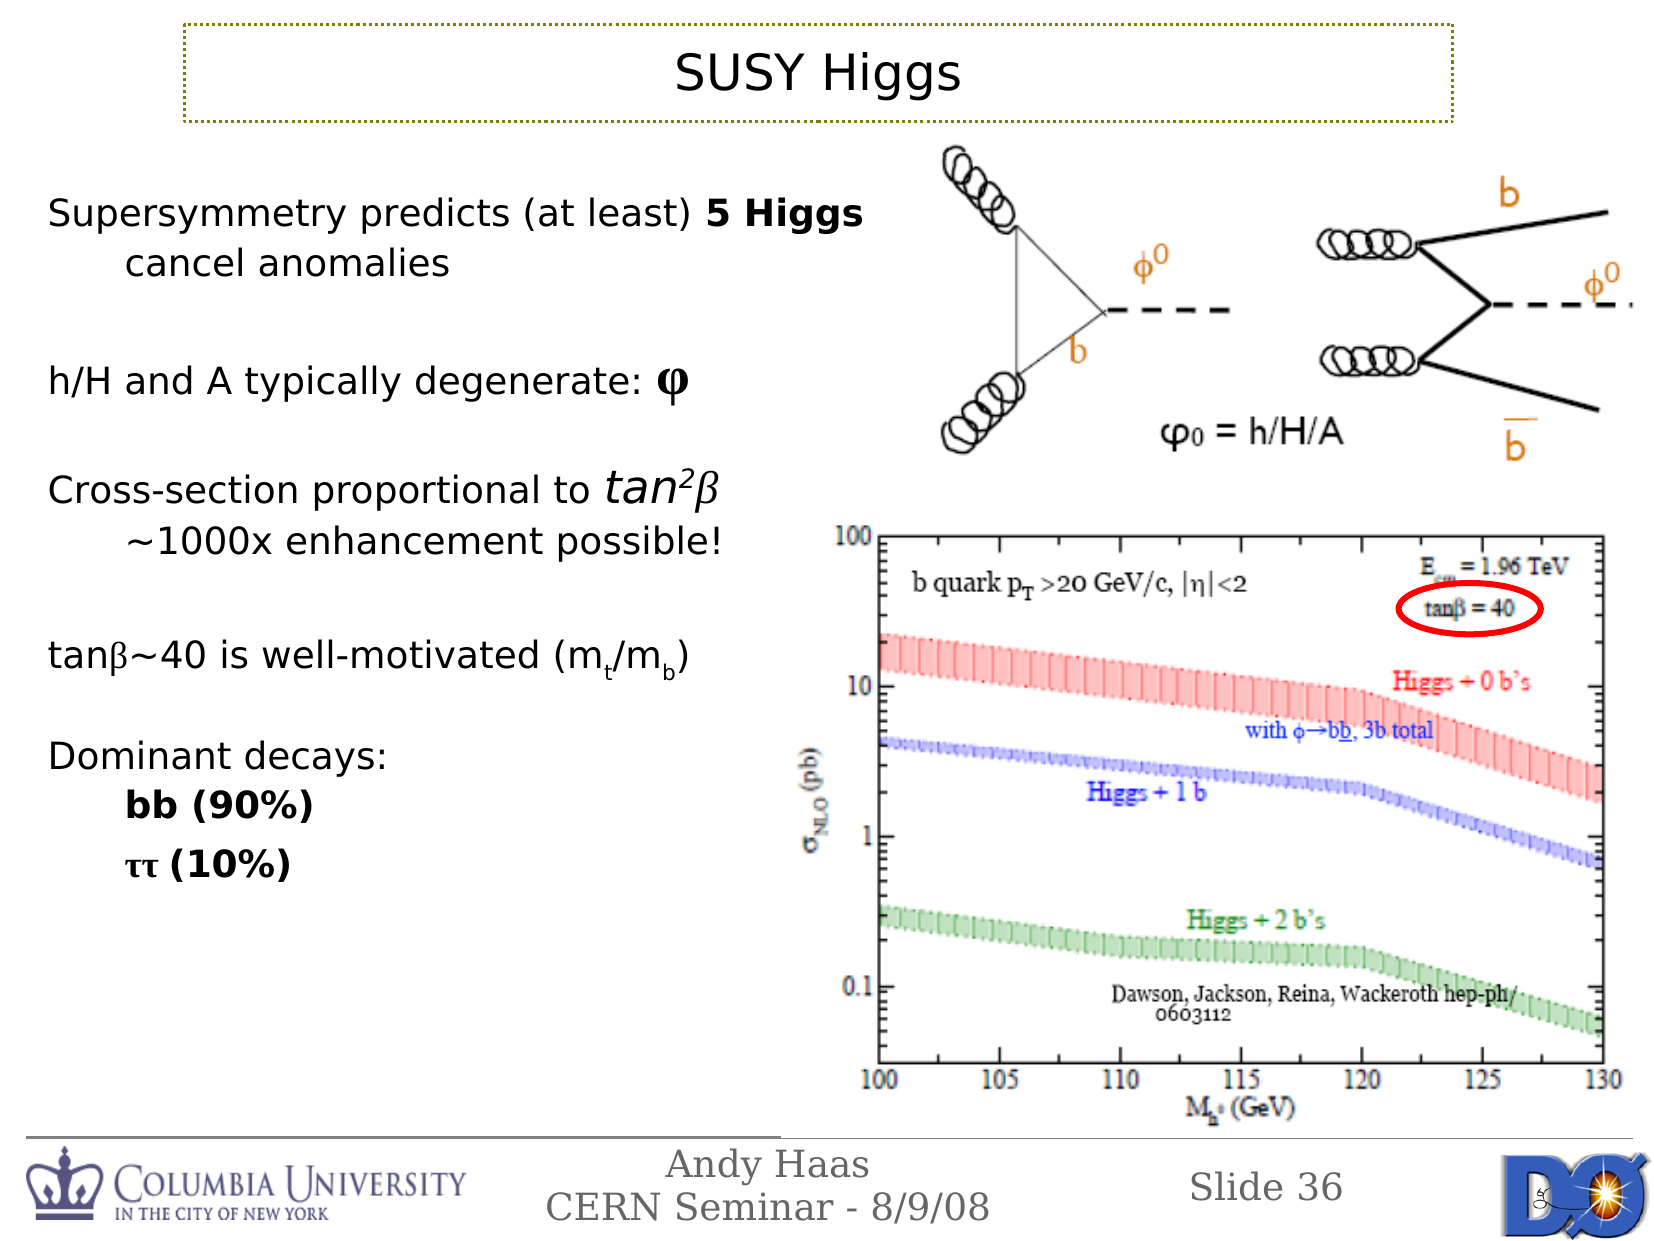

# SUSY Higgs
Supersymmetry predicts (at least) 5 Higgs
cancel anomalies
h/H and A typically degenerate: φ
Cross-section proportional to tan2β
~1000x enhancement possible!
tanβ~40 is well-motivated (mt/mb)
Dominant decays:
bb (90%)
ττ (10%)